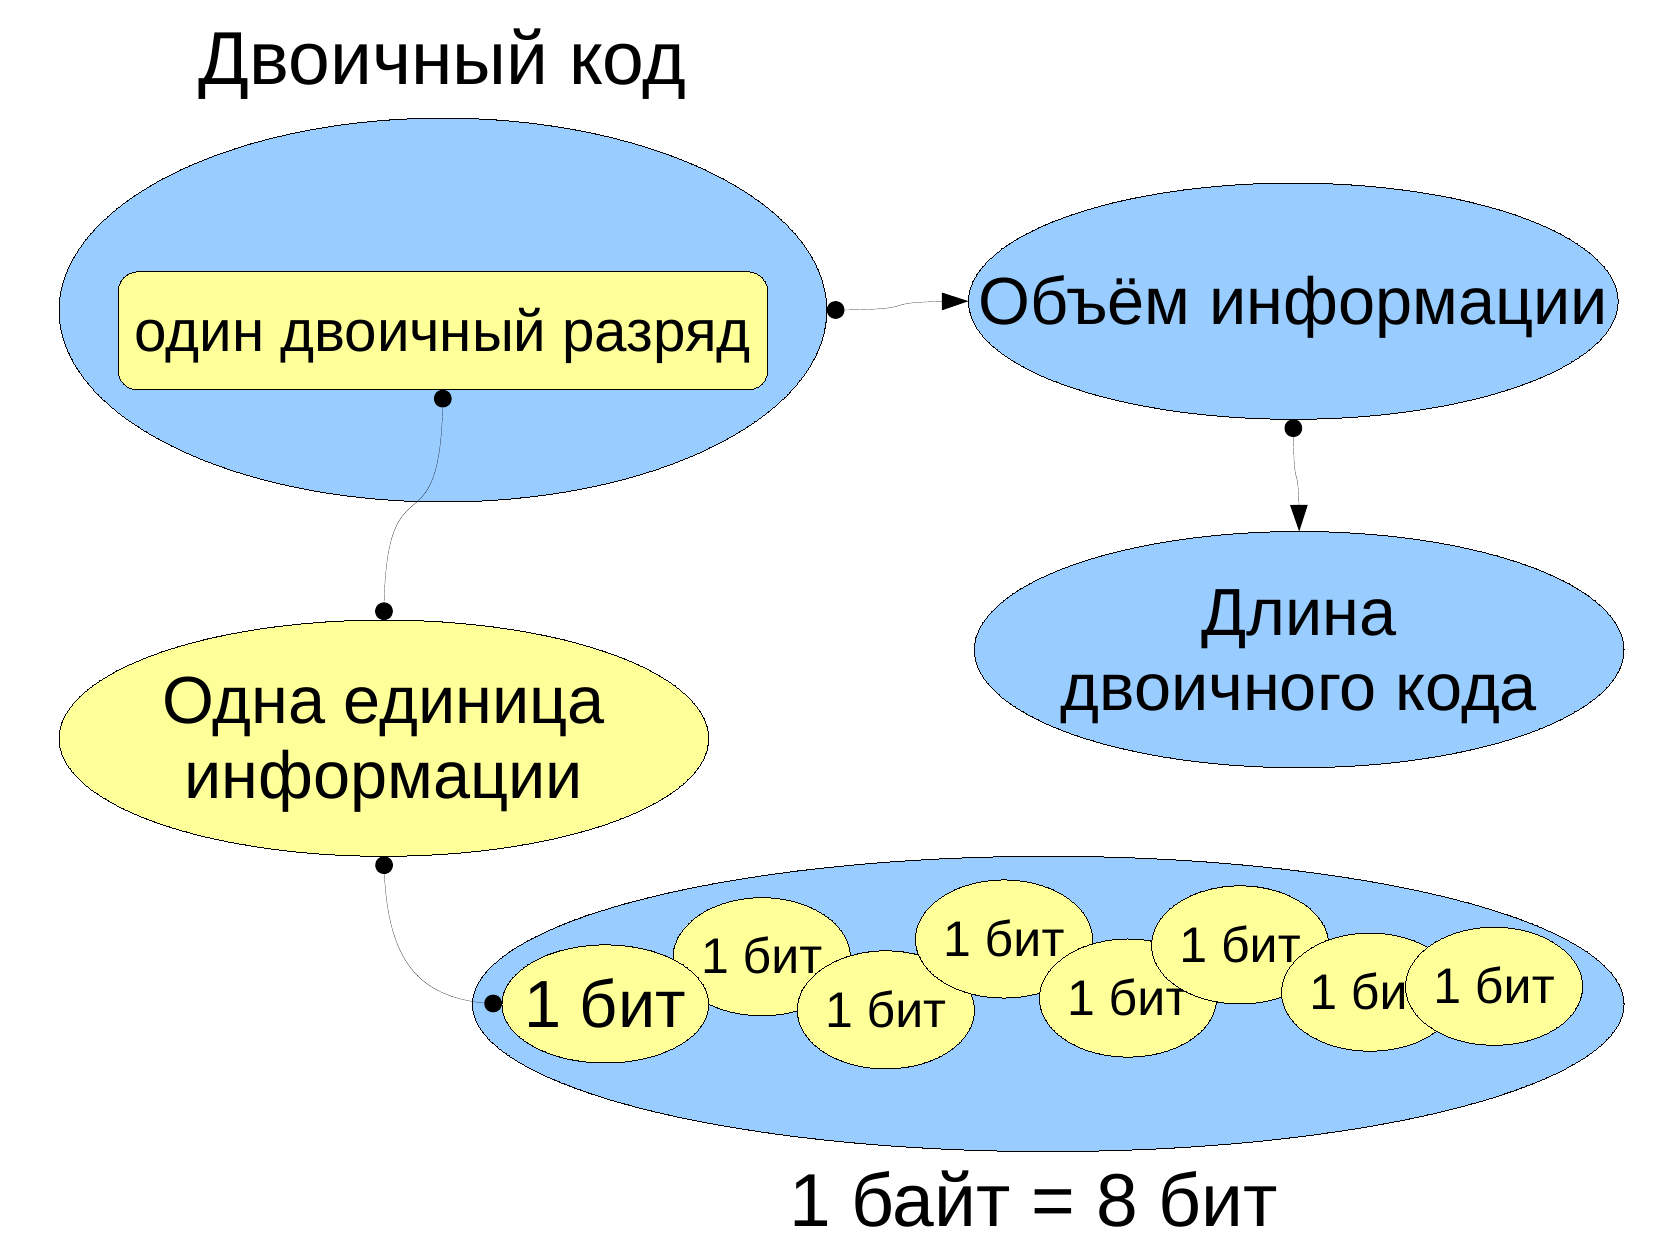

Двоичный код
Объём информации
один двоичный разряд
Длина
двоичного кода
Одна единица
информации
1 бит
1 бит
1 бит
1 бит
1 бит
1 бит
1 бит
1 бит
1 байт = 8 бит